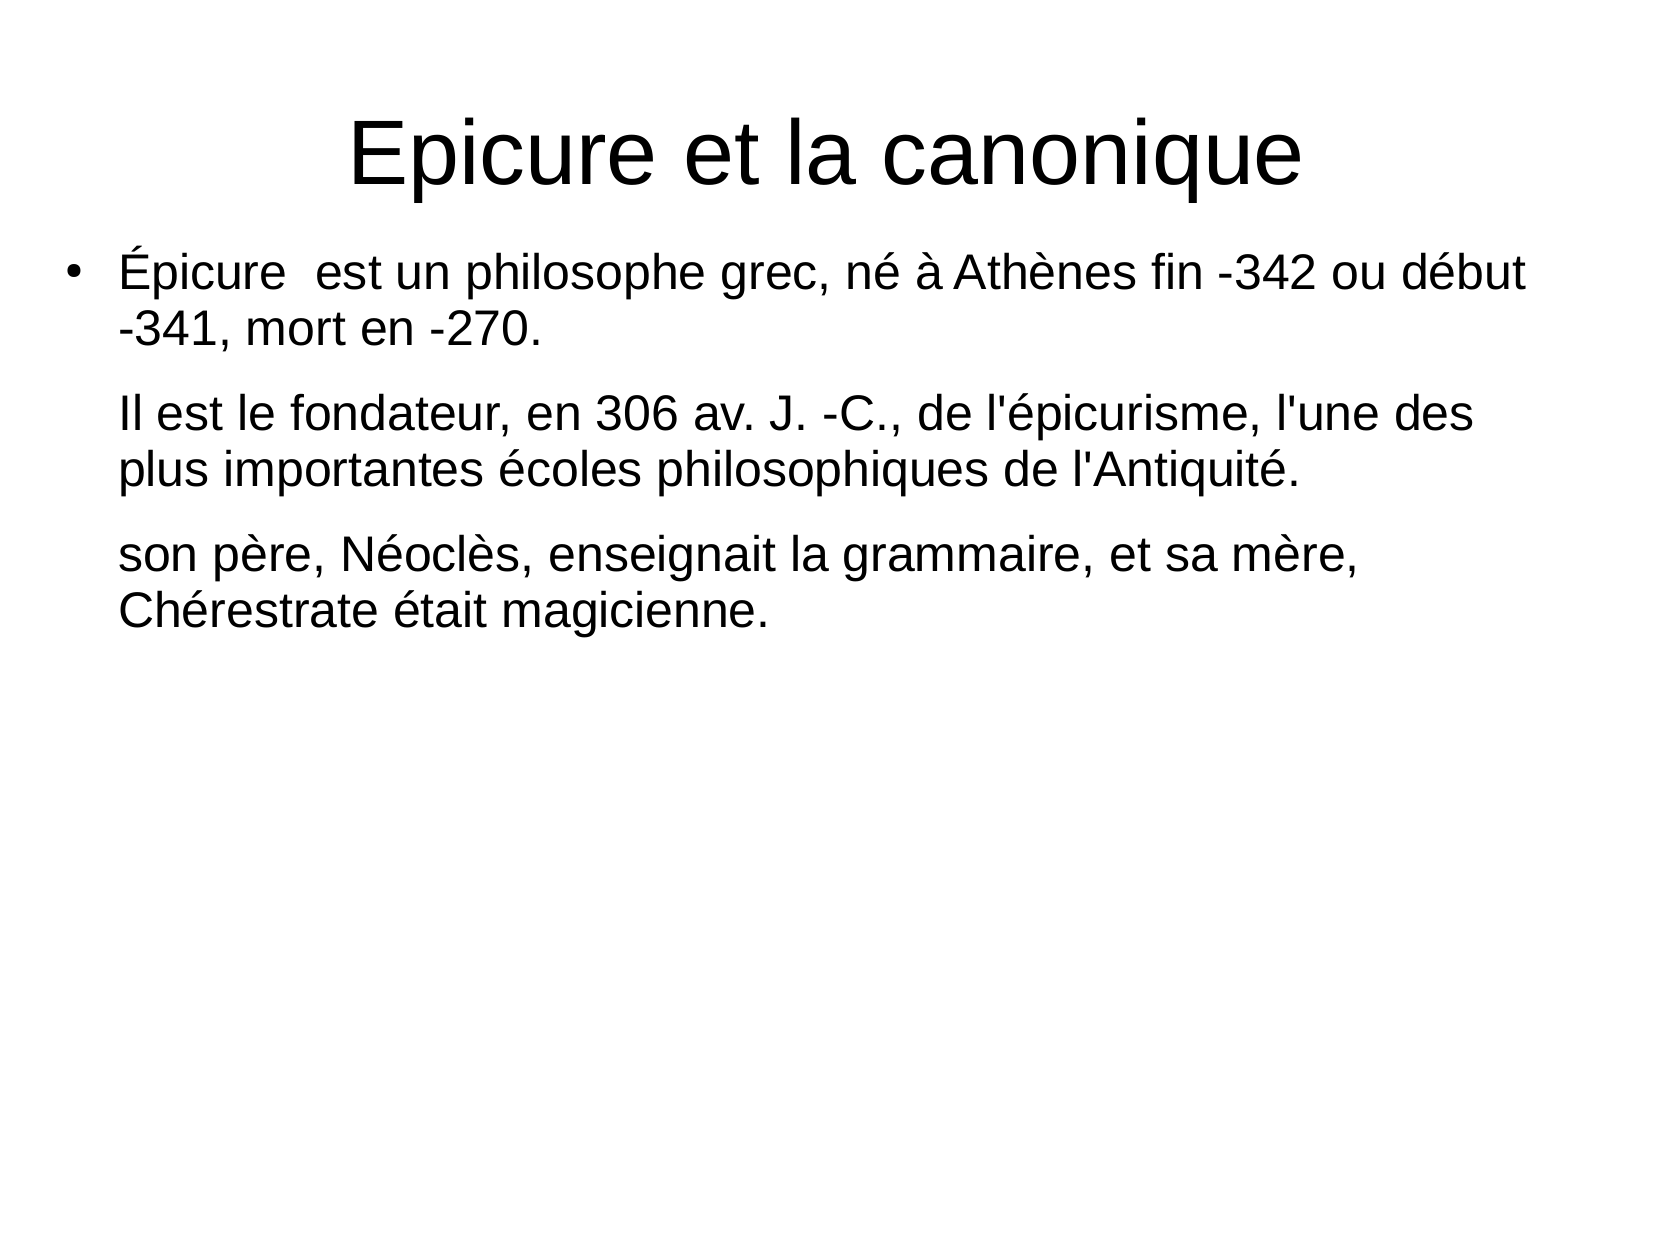

# Epicure et la canonique
Épicure est un philosophe grec, né à Athènes fin -342 ou début -341, mort en -270.
Il est le fondateur, en 306 av. J. -C., de l'épicurisme, l'une des plus importantes écoles philosophiques de l'Antiquité.
son père, Néoclès, enseignait la grammaire, et sa mère, Chérestrate était magicienne.